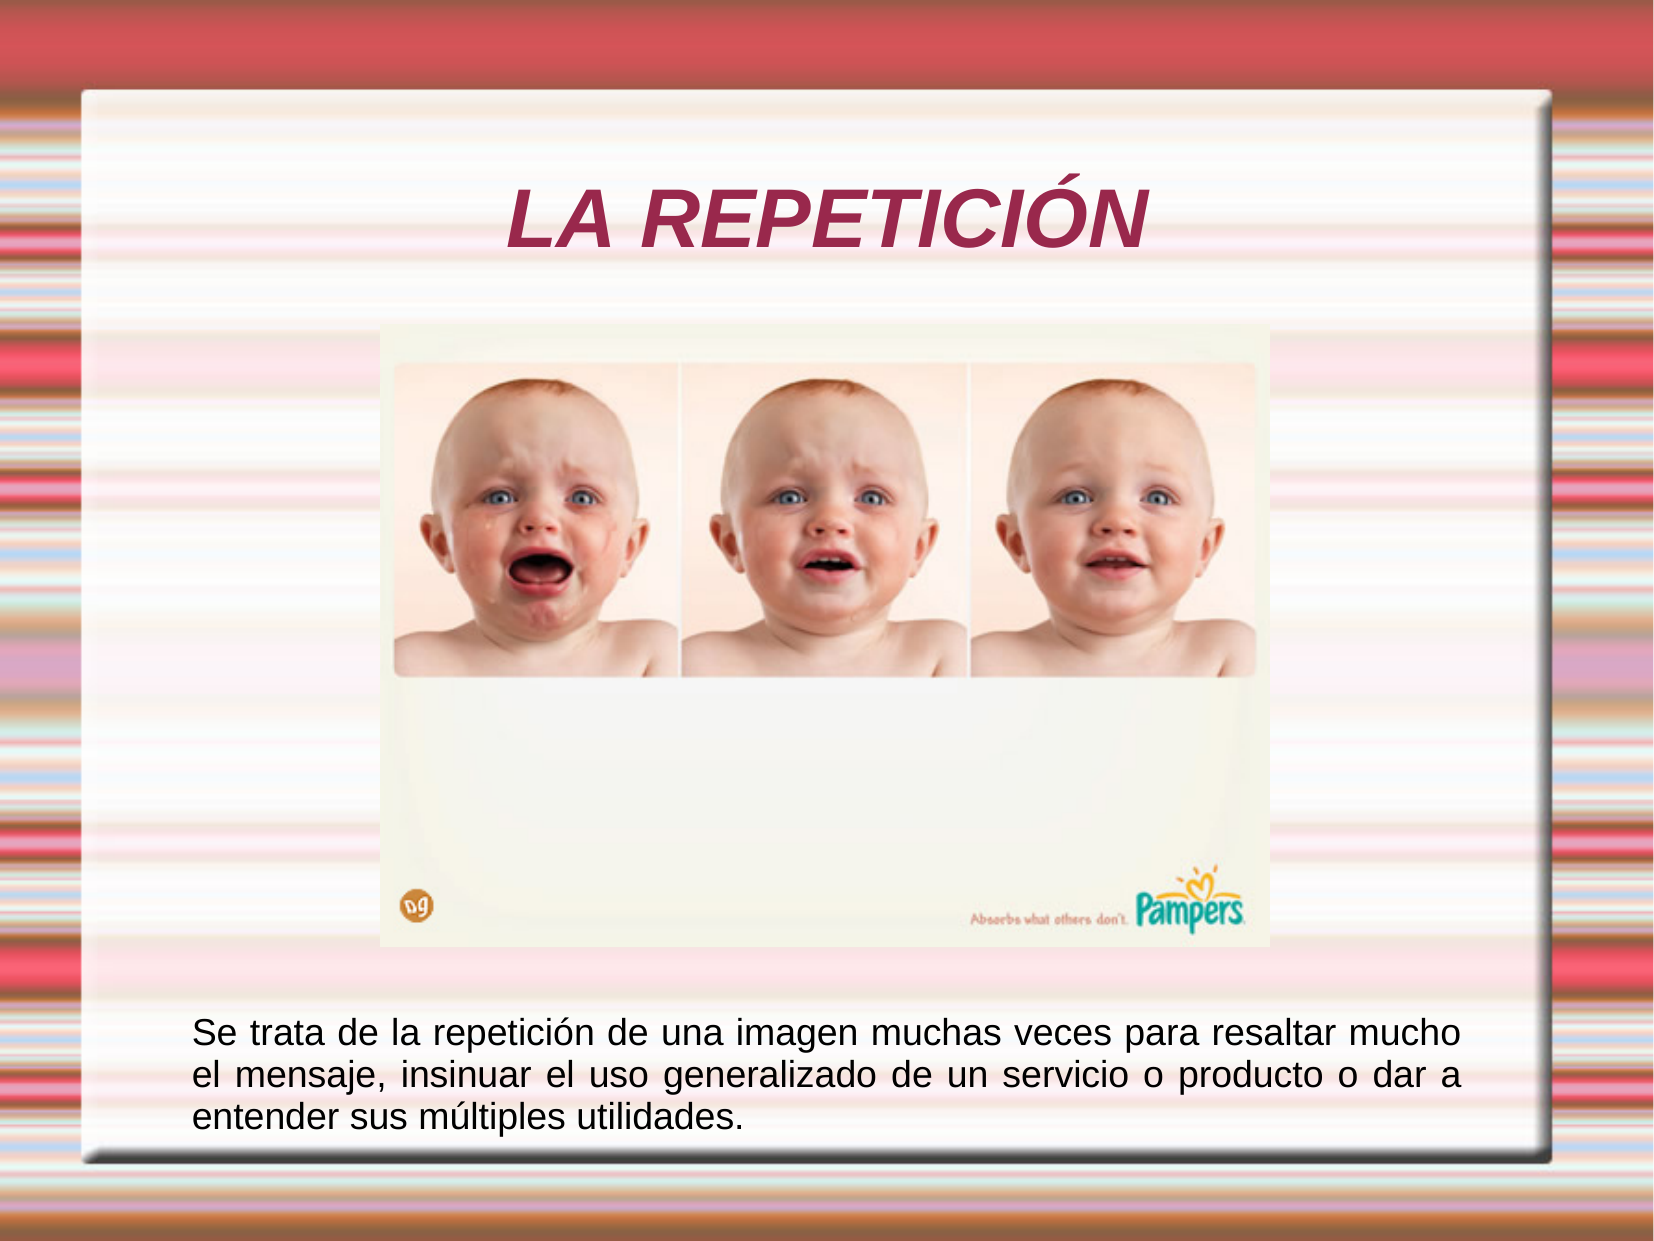

# LA REPETICIÓN
Se trata de la repetición de una imagen muchas veces para resaltar mucho el mensaje, insinuar el uso generalizado de un servicio o producto o dar a entender sus múltiples utilidades.